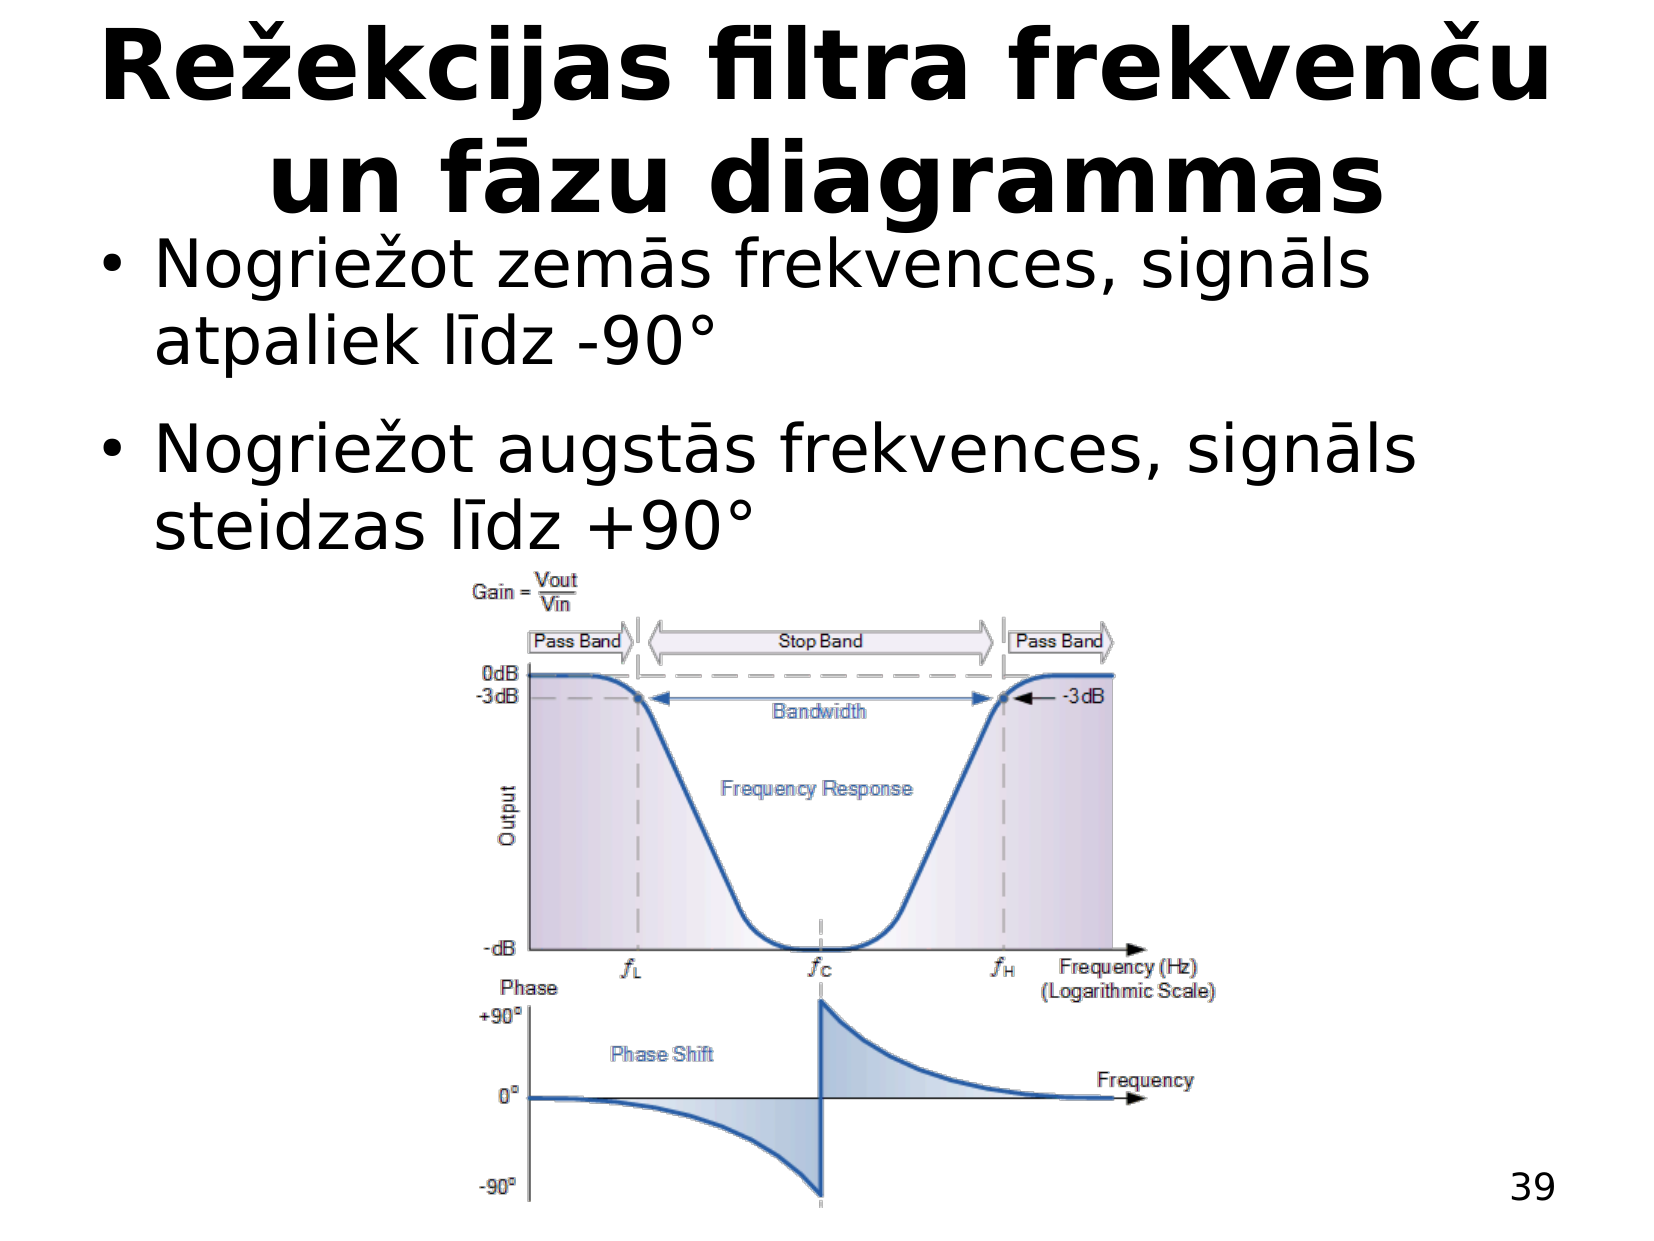

# Režekcijas filtra frekvenču un fāzu diagrammas
Nogriežot zemās frekvences, signāls atpaliek līdz -90°
Nogriežot augstās frekvences, signāls steidzas līdz +90°